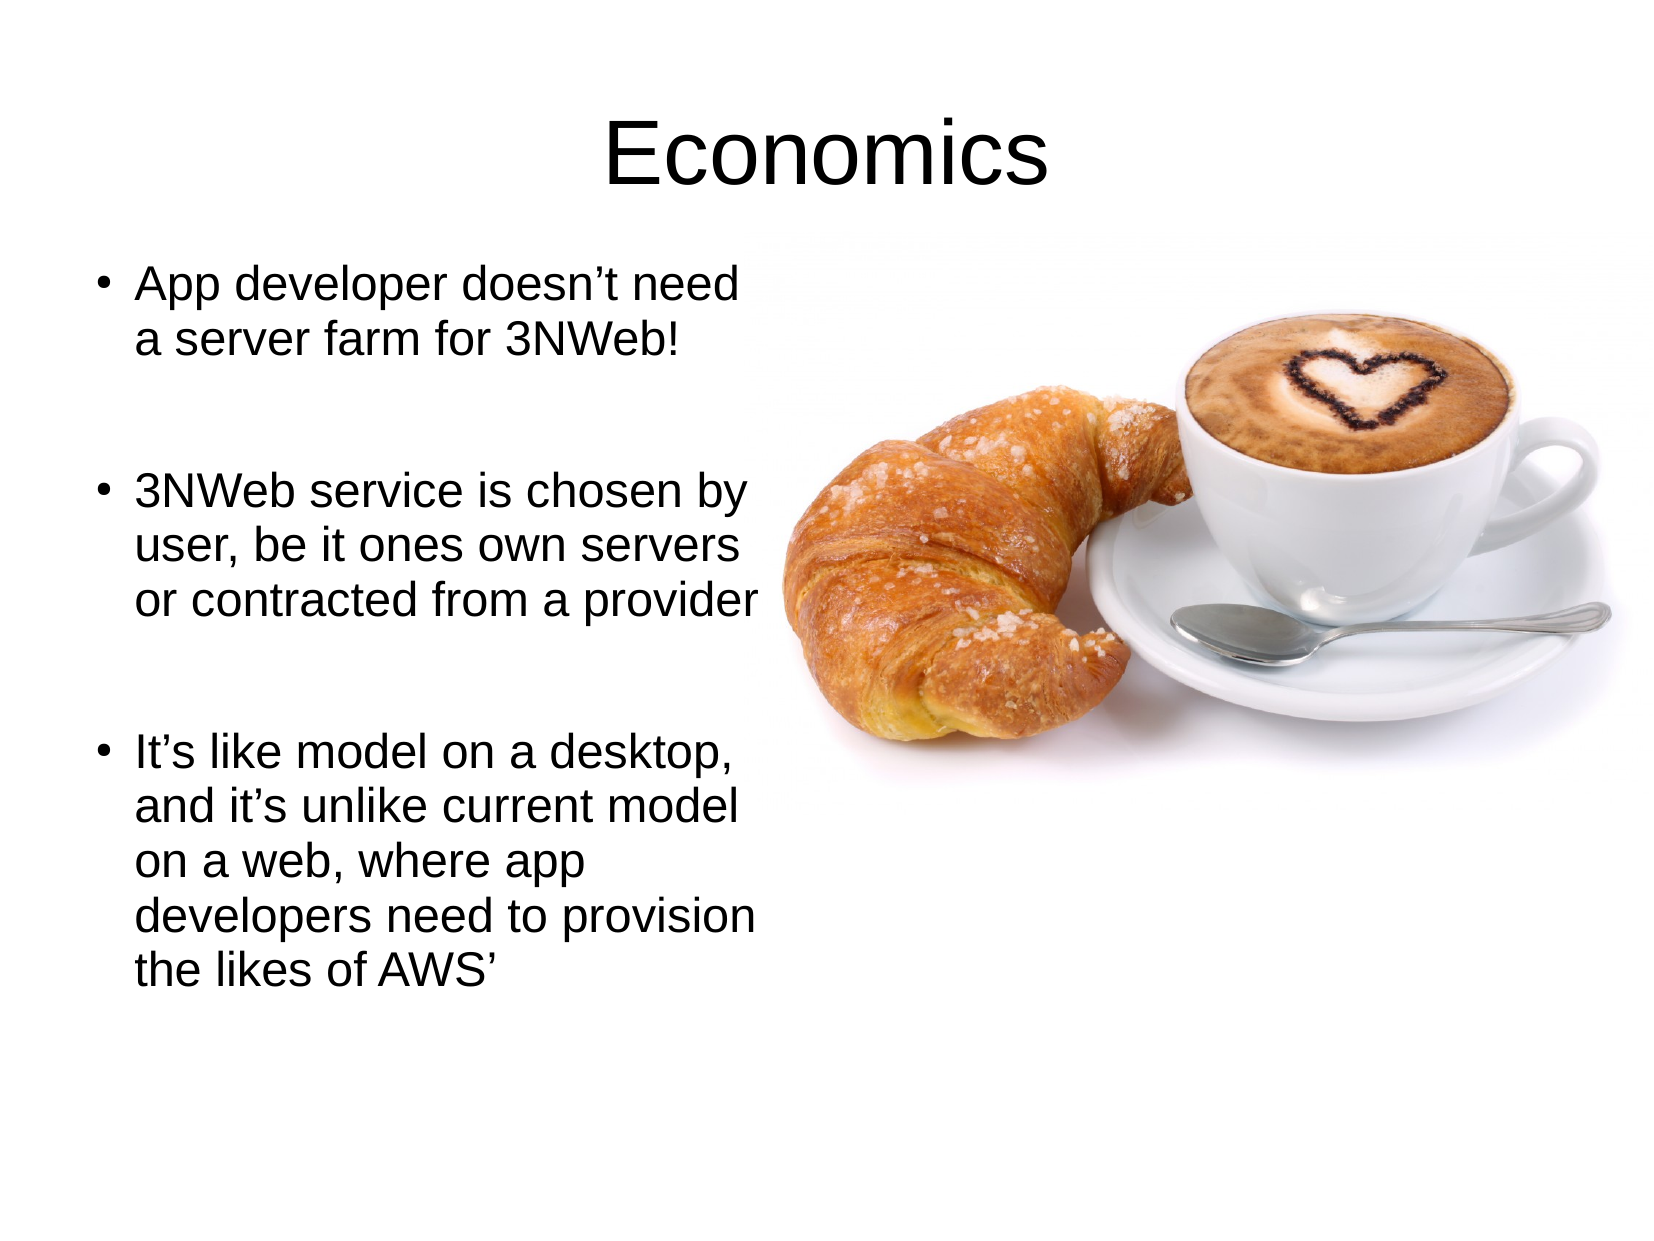

# Economics
App developer doesn’t need a server farm for 3NWeb!
3NWeb service is chosen by user, be it ones own servers or contracted from a provider
It’s like model on a desktop, and it’s unlike current model on a web, where app developers need to provision the likes of AWS’